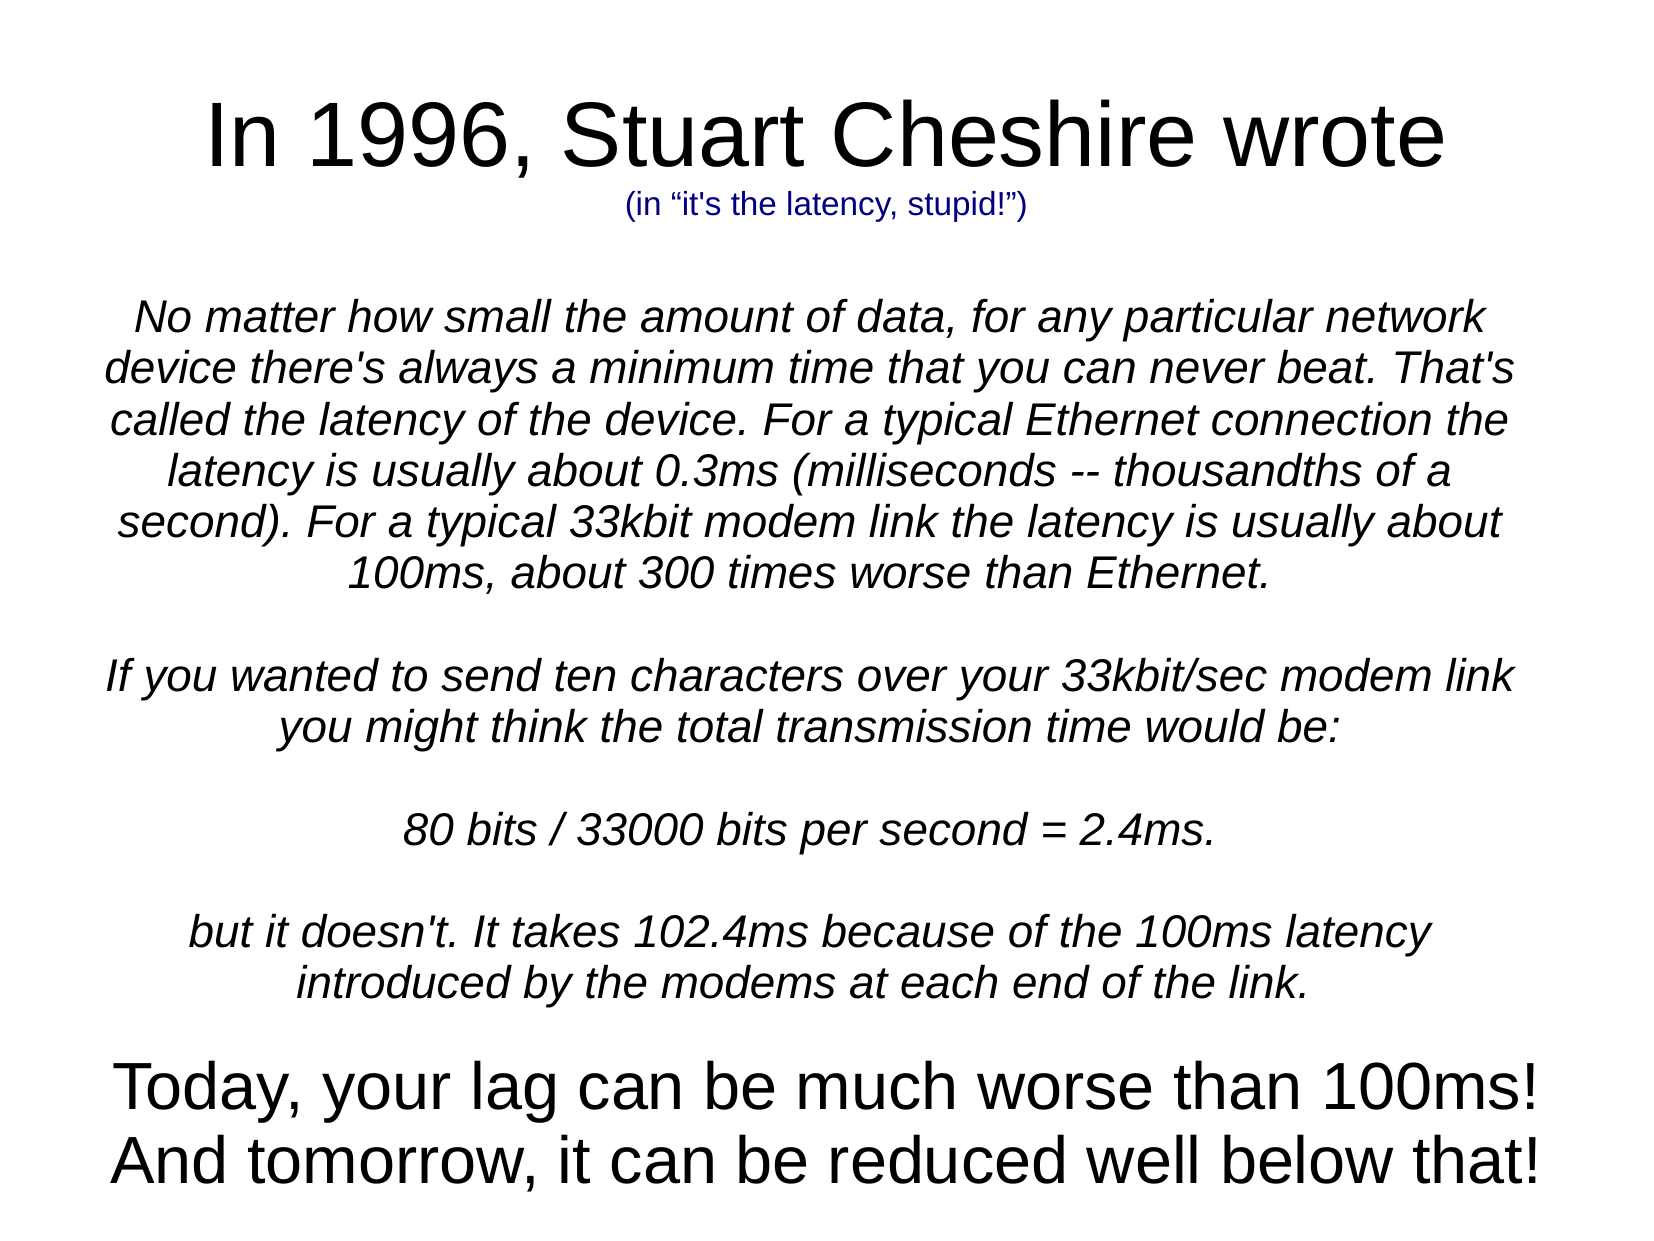

# In 1996, Stuart Cheshire wrote (in “it's the latency, stupid!”)
No matter how small the amount of data, for any particular network device there's always a minimum time that you can never beat. That's called the latency of the device. For a typical Ethernet connection the latency is usually about 0.3ms (milliseconds -- thousandths of a second). For a typical 33kbit modem link the latency is usually about 100ms, about 300 times worse than Ethernet.
If you wanted to send ten characters over your 33kbit/sec modem link you might think the total transmission time would be:
80 bits / 33000 bits per second = 2.4ms.
but it doesn't. It takes 102.4ms because of the 100ms latency introduced by the modems at each end of the link.
Today, your lag can be much worse than 100ms!
And tomorrow, it can be reduced well below that!